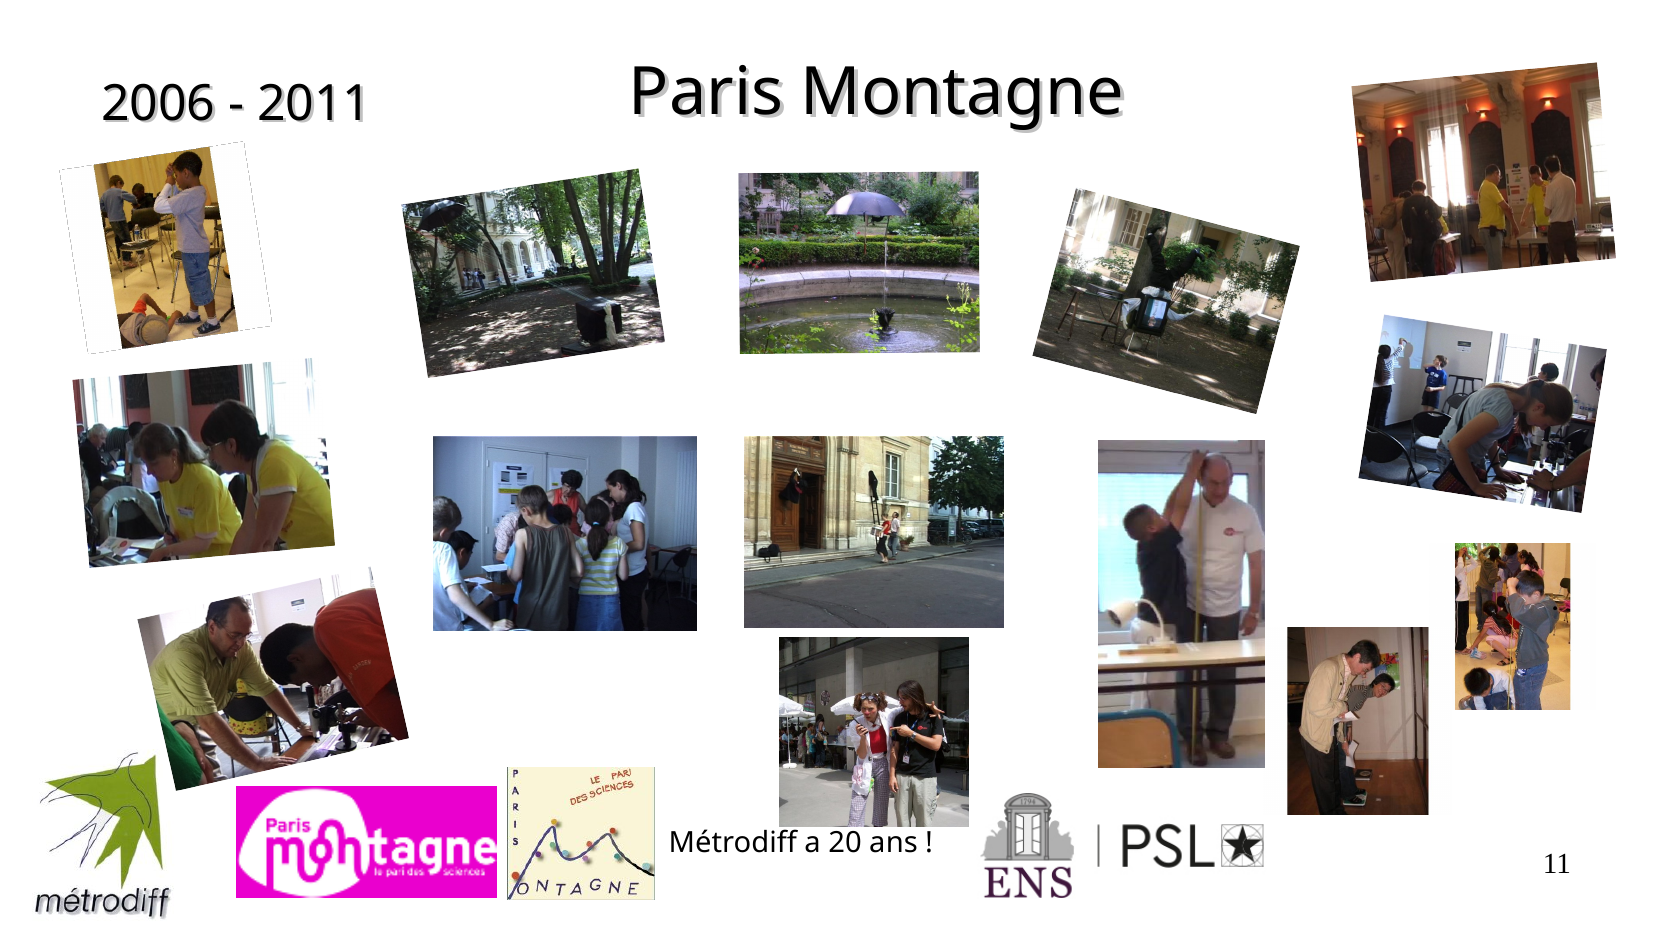

Paris Montagne
2006 - 2011
 Métrodiff a 20 ans !
11